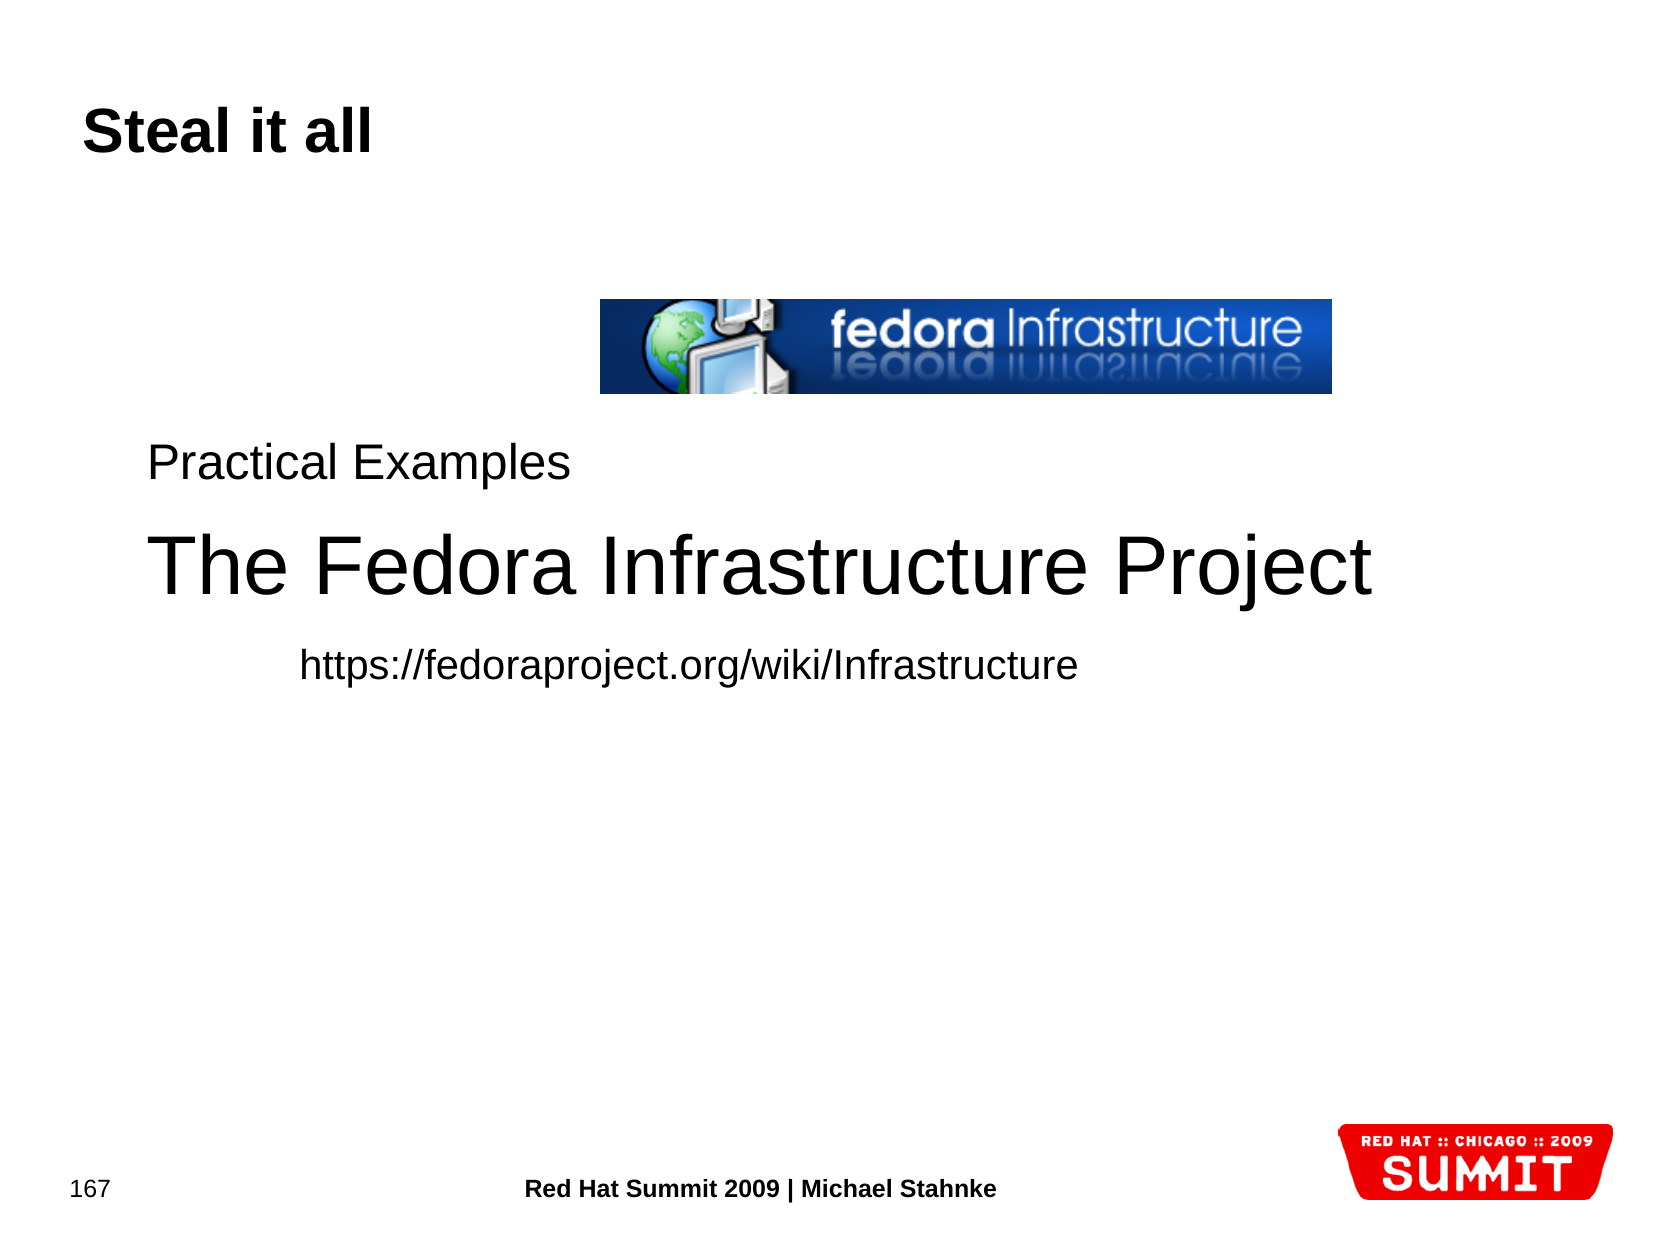

# Steal it all
Practical Examples
The Fedora Infrastructure Project
https://fedoraproject.org/wiki/Infrastructure